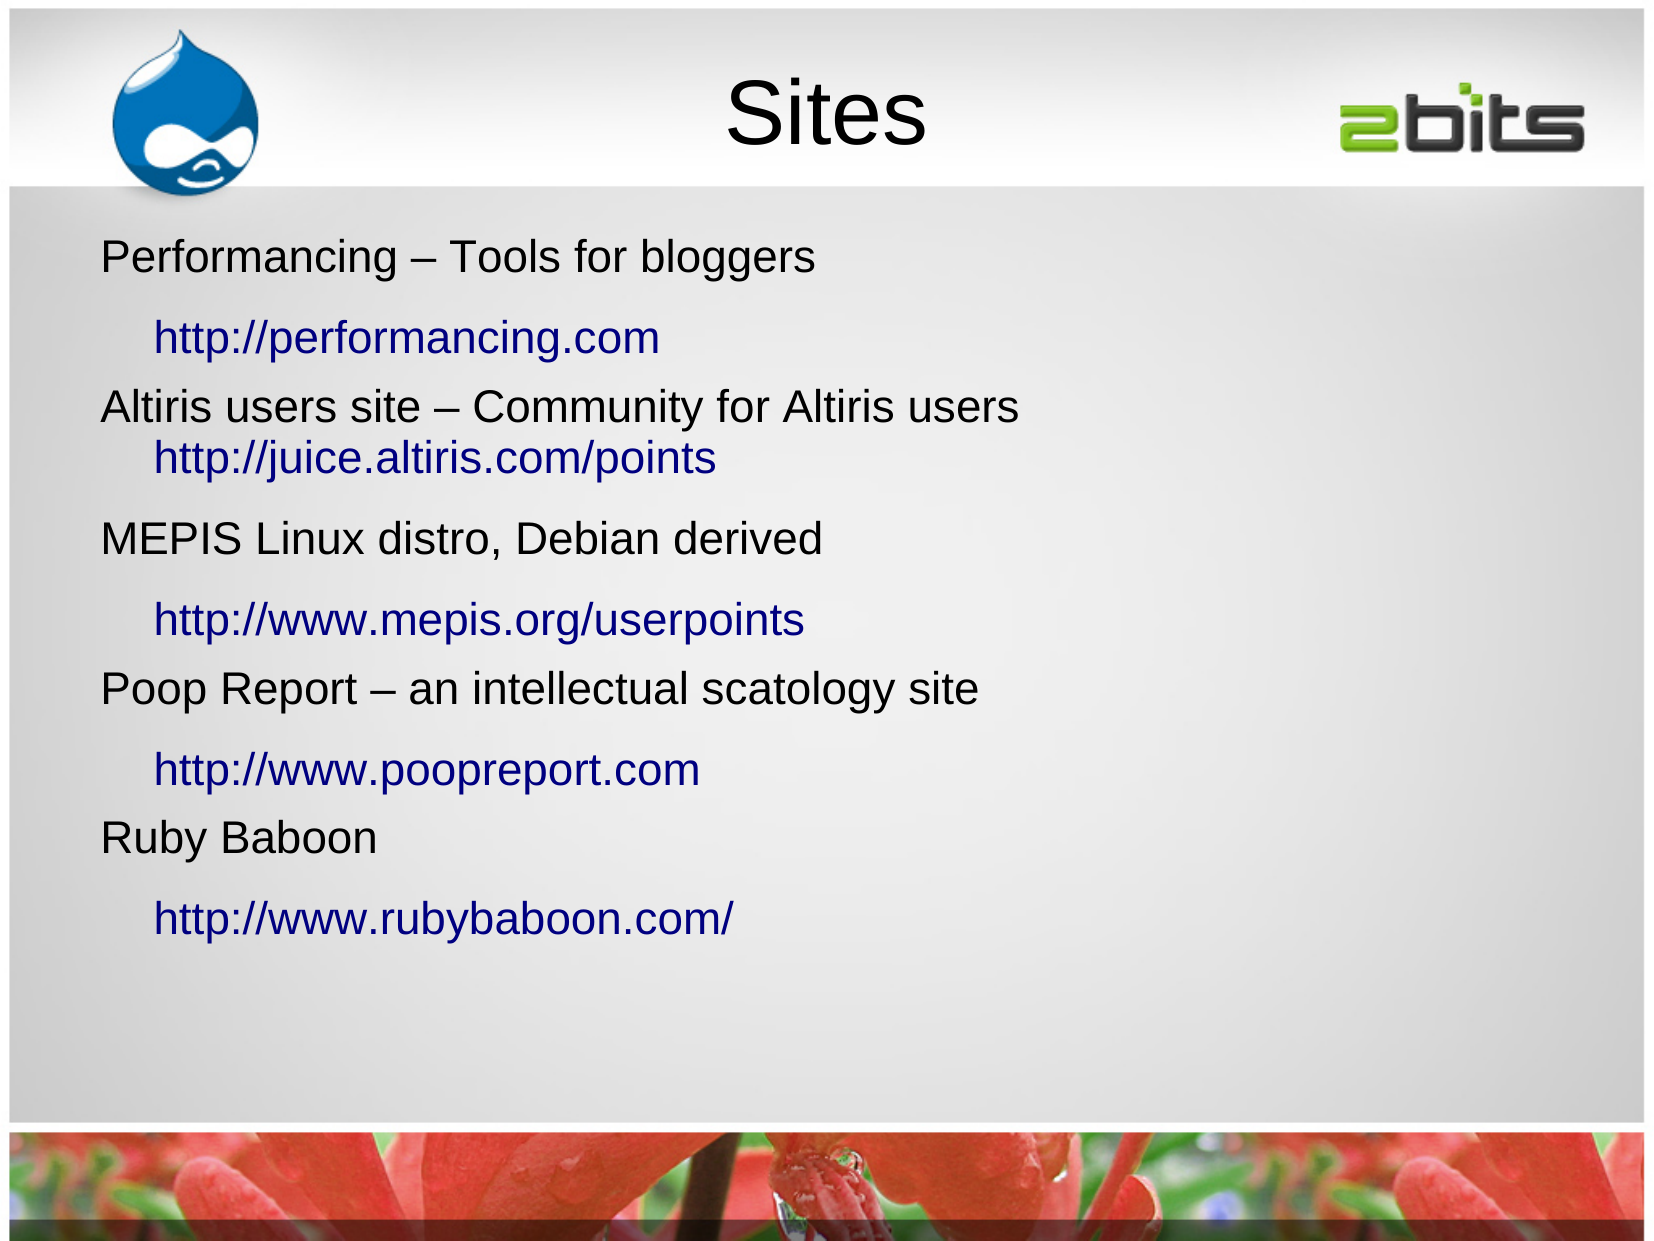

# Sites
Performancing – Tools for bloggers
http://performancing.com
Altiris users site – Community for Altiris users http://juice.altiris.com/points
MEPIS Linux distro, Debian derived
http://www.mepis.org/userpoints
Poop Report – an intellectual scatology site
http://www.poopreport.com
Ruby Baboon
http://www.rubybaboon.com/